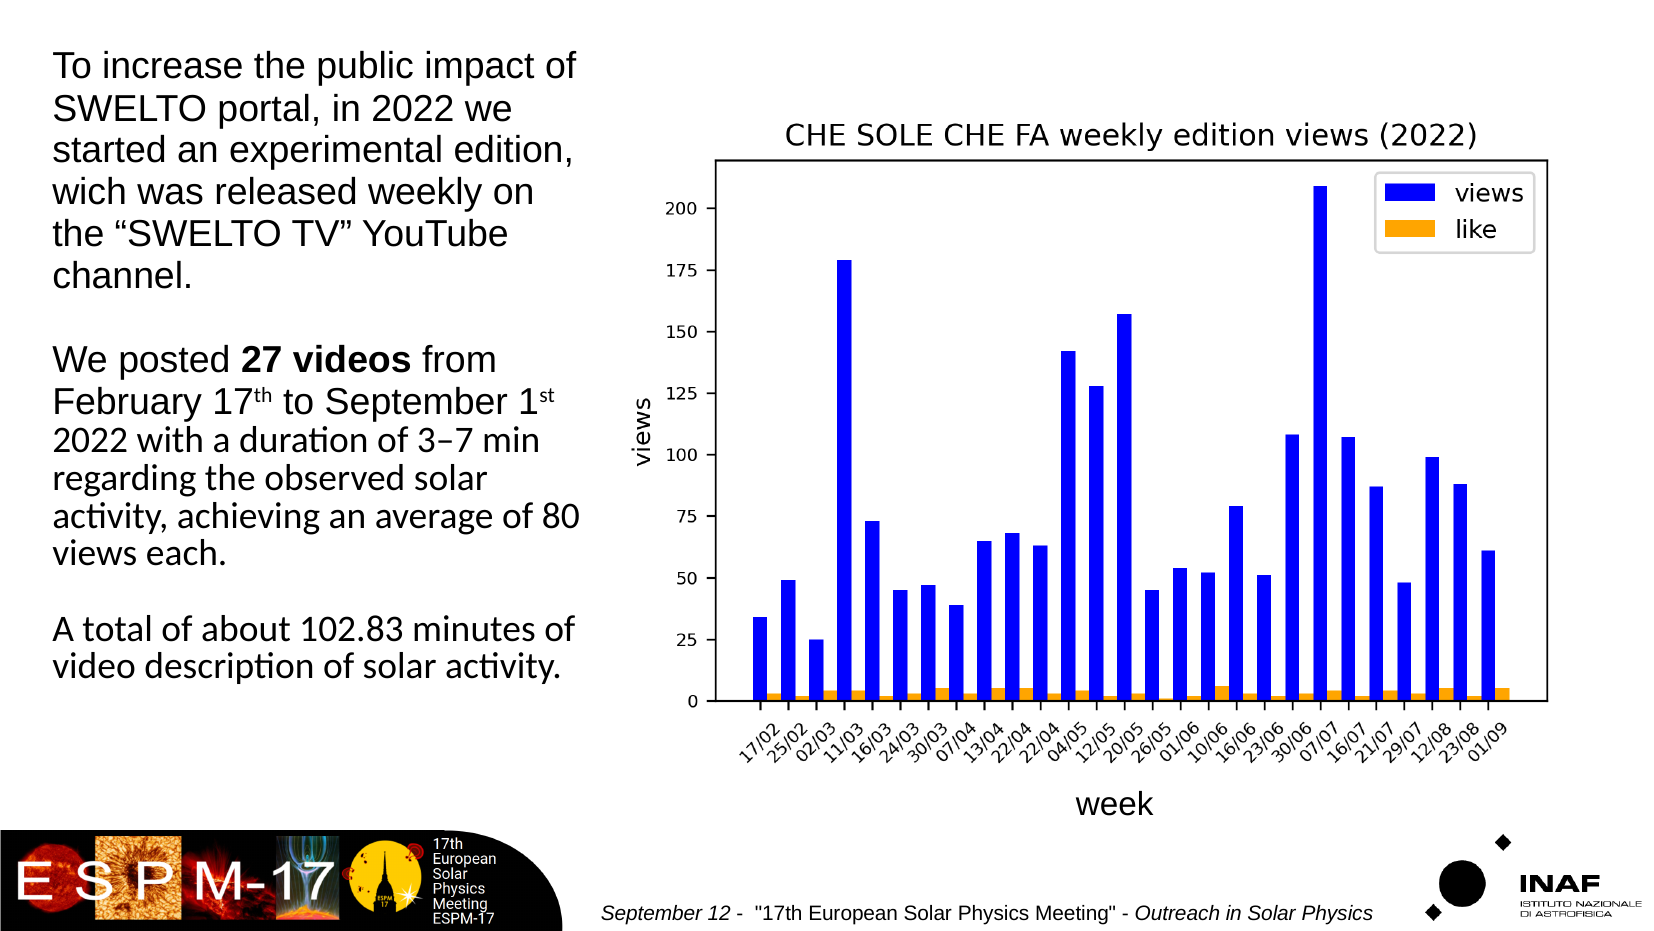

To increase the public impact of SWELTO portal, in 2022 we started an experimental edition, wich was released weekly on the “SWELTO TV” YouTube channel.
We posted 27 videos from February 17th to September 1st 2022 with a duration of 3–7 min regarding the observed solar activity, achieving an average of 80 views each.
A total of about 102.83 minutes of video description of solar activity.
week
September 12 - "17th European Solar Physics Meeting" - Outreach in Solar Physics